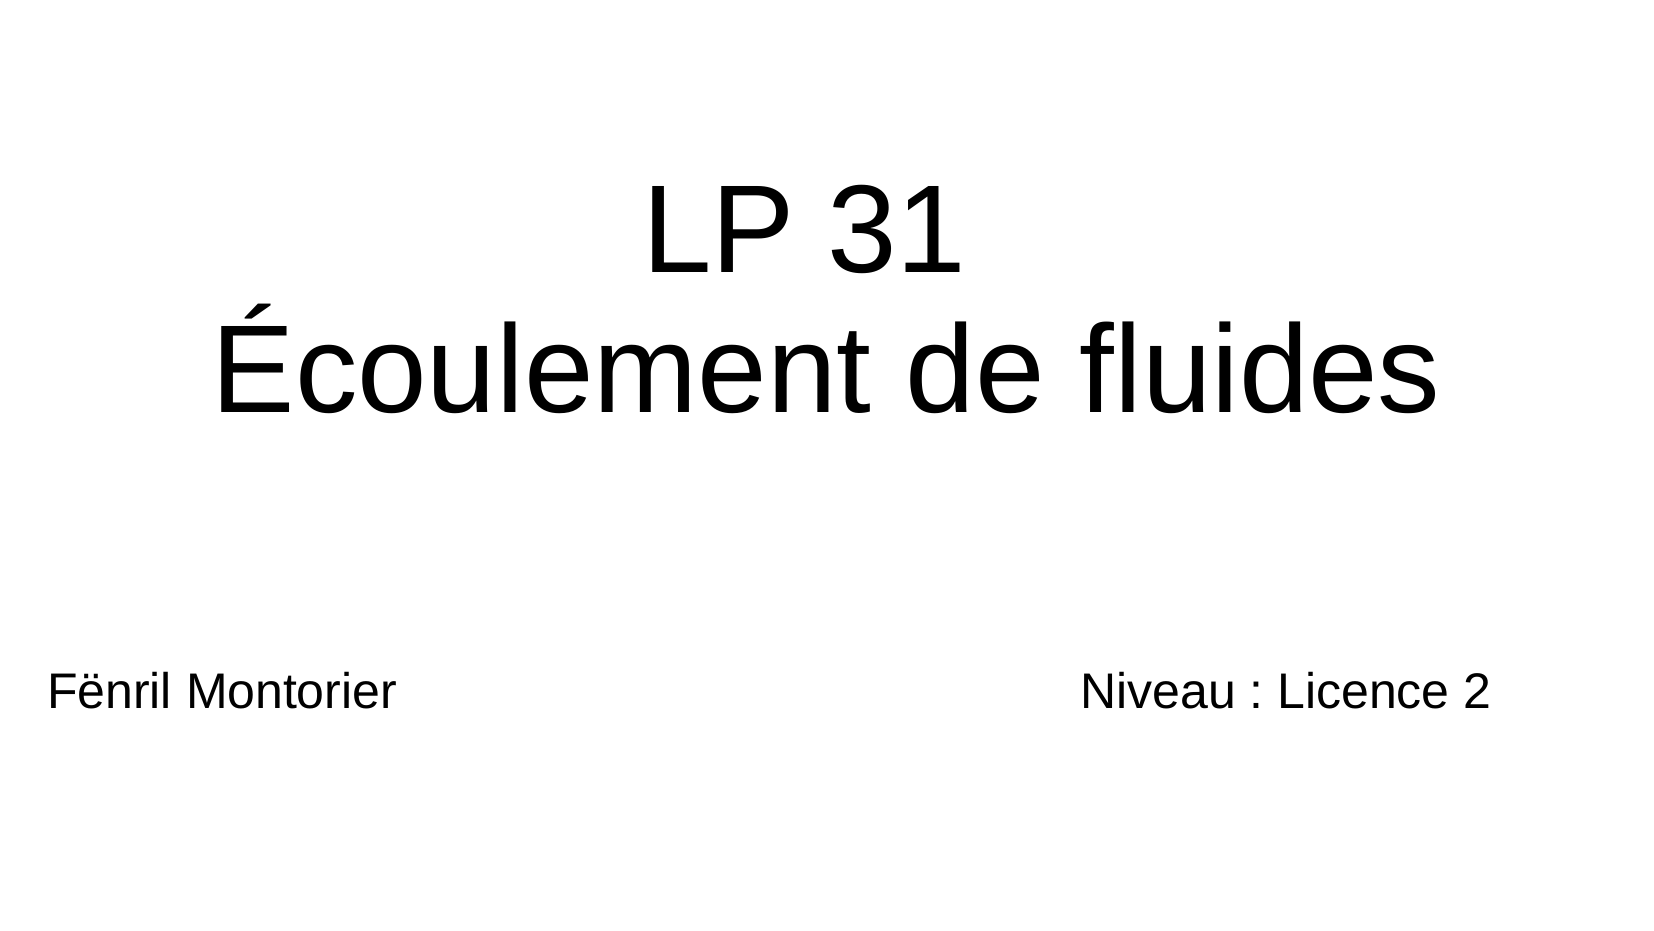

# LP 31 Écoulement de fluides
Fënril Montorier										Niveau : Licence 2